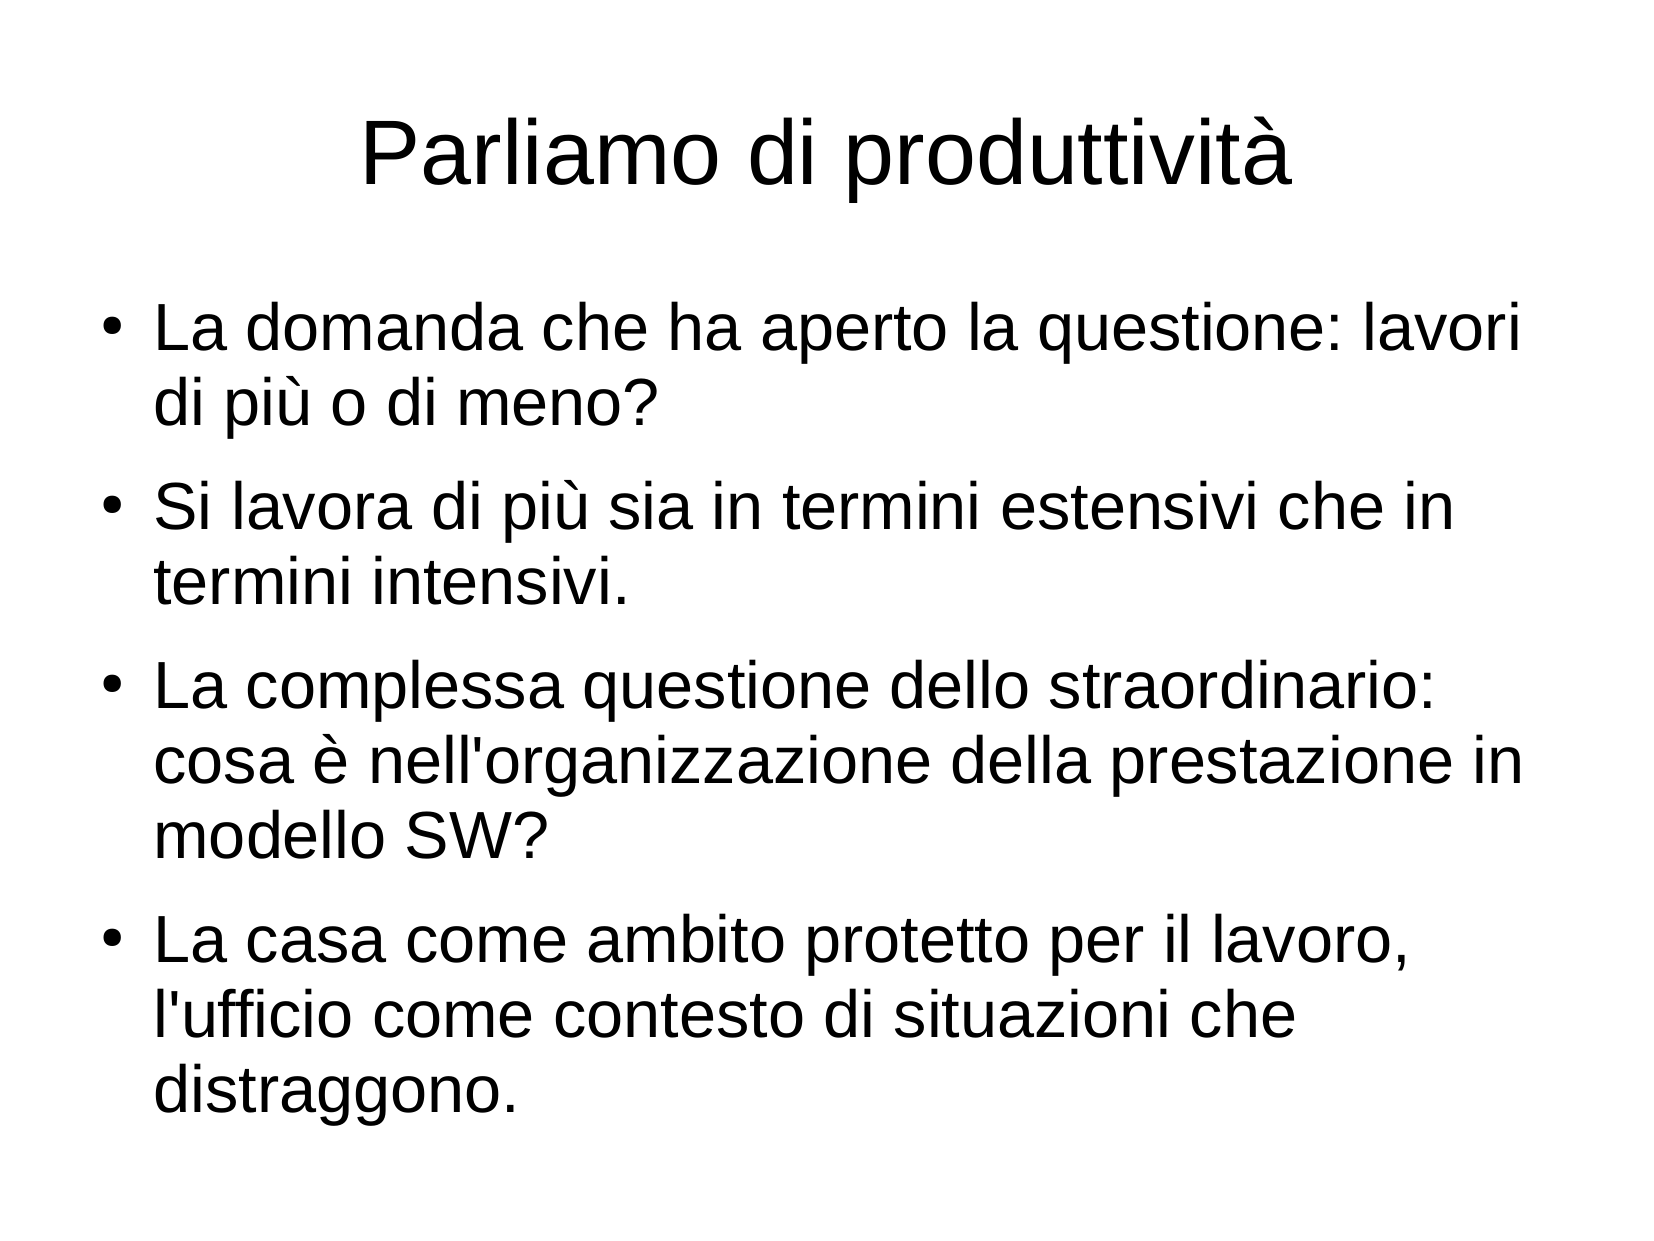

# Parliamo di produttività
La domanda che ha aperto la questione: lavori di più o di meno?
Si lavora di più sia in termini estensivi che in termini intensivi.
La complessa questione dello straordinario: cosa è nell'organizzazione della prestazione in modello SW?
La casa come ambito protetto per il lavoro, l'ufficio come contesto di situazioni che distraggono.